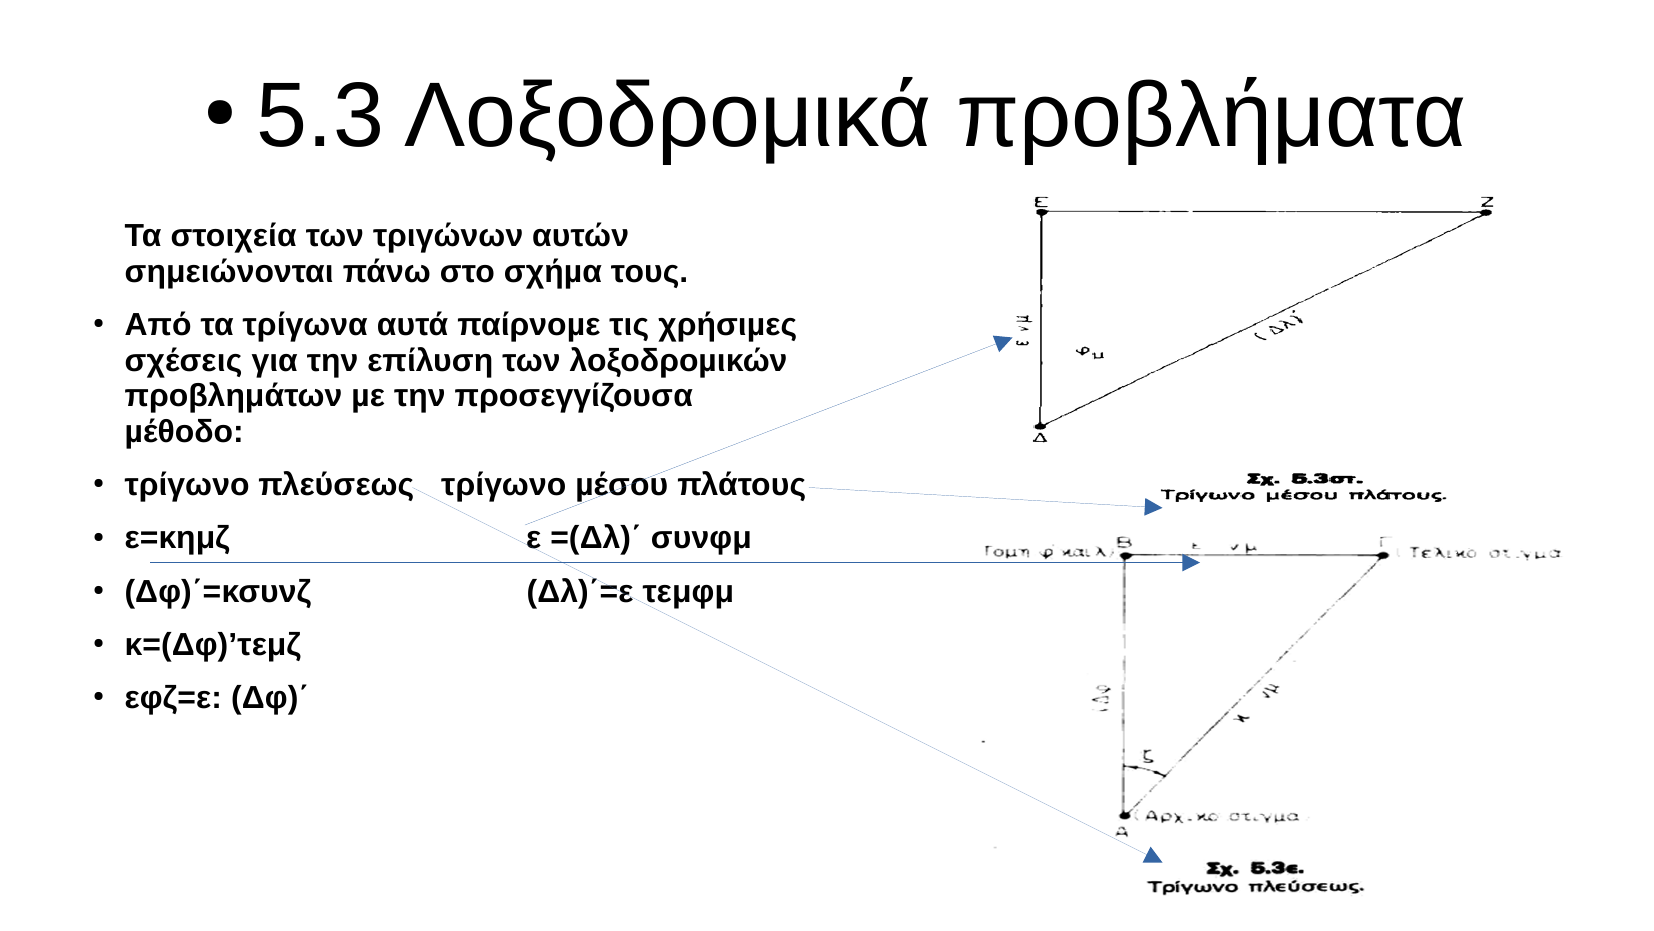

# 5.3 Λοξοδρομικά προβλήματα
Τα στοιχεία των τριγώνων αυτών σημειώνονται πάνω στο σχήµα τους.
Από τα τρίγωνα αυτά παίρνοµε τις χρήσιµες σχέσεις για την επίλυση των λοξοδροµικών προβλημάτων µε την προσεγγίζουσα µέθοδο:
τρίγωνο πλεύσεως τρίγωνο µέσου πλάτους
ε=κημζ ε =(Δλ)΄ συνφμ
(Δφ)΄=κσυνζ (Δλ)΄=ε τεμφμ
κ=(Δφ)’τεμζ
εφζ=ε: (Δφ)΄